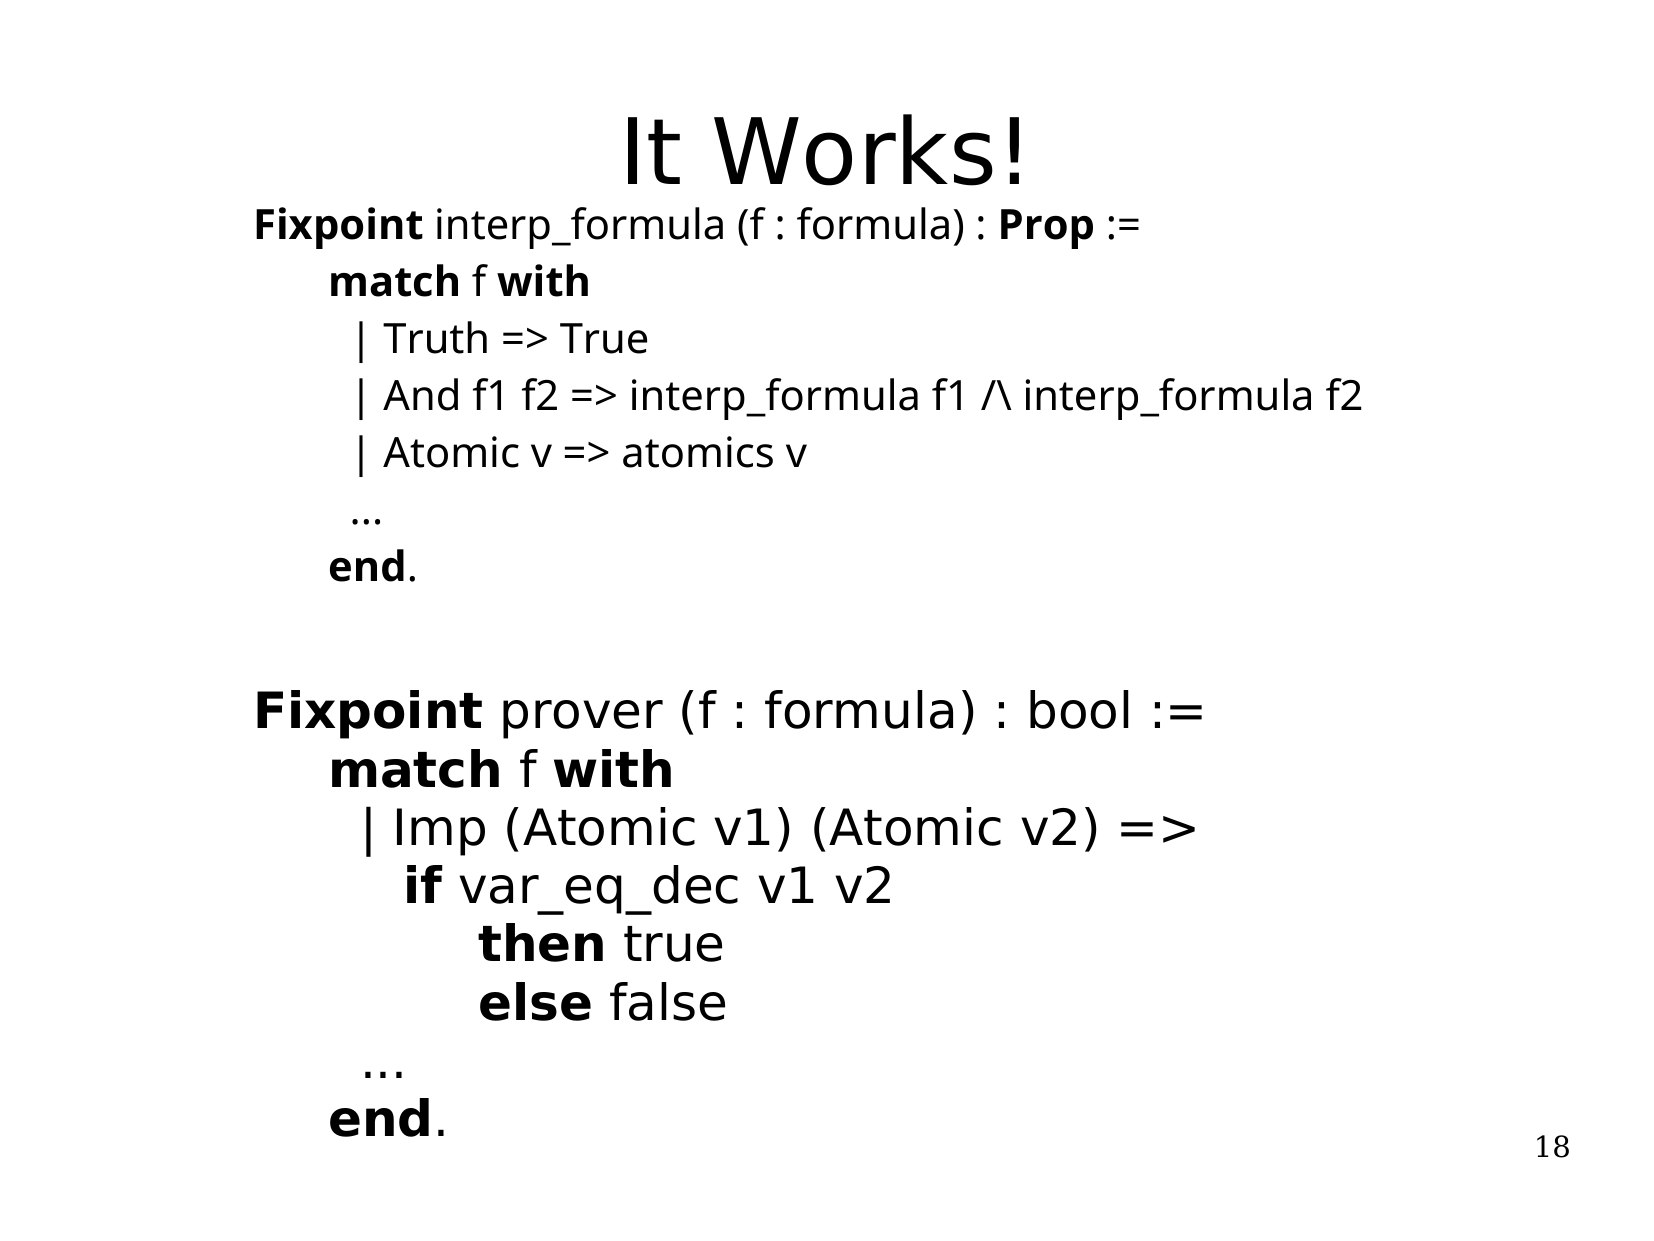

# It Works!
Fixpoint interp_formula (f : formula) : Prop :=
	match f with
	 | Truth => True
	 | And f1 f2 => interp_formula f1 /\ interp_formula f2
	 | Atomic v => atomics v
	 ...
	end.
Fixpoint prover (f : formula) : bool :=
	match f with
	 | Imp (Atomic v1) (Atomic v2) =>
		if var_eq_dec v1 v2
			then true
			else false
	 ...
	end.
18